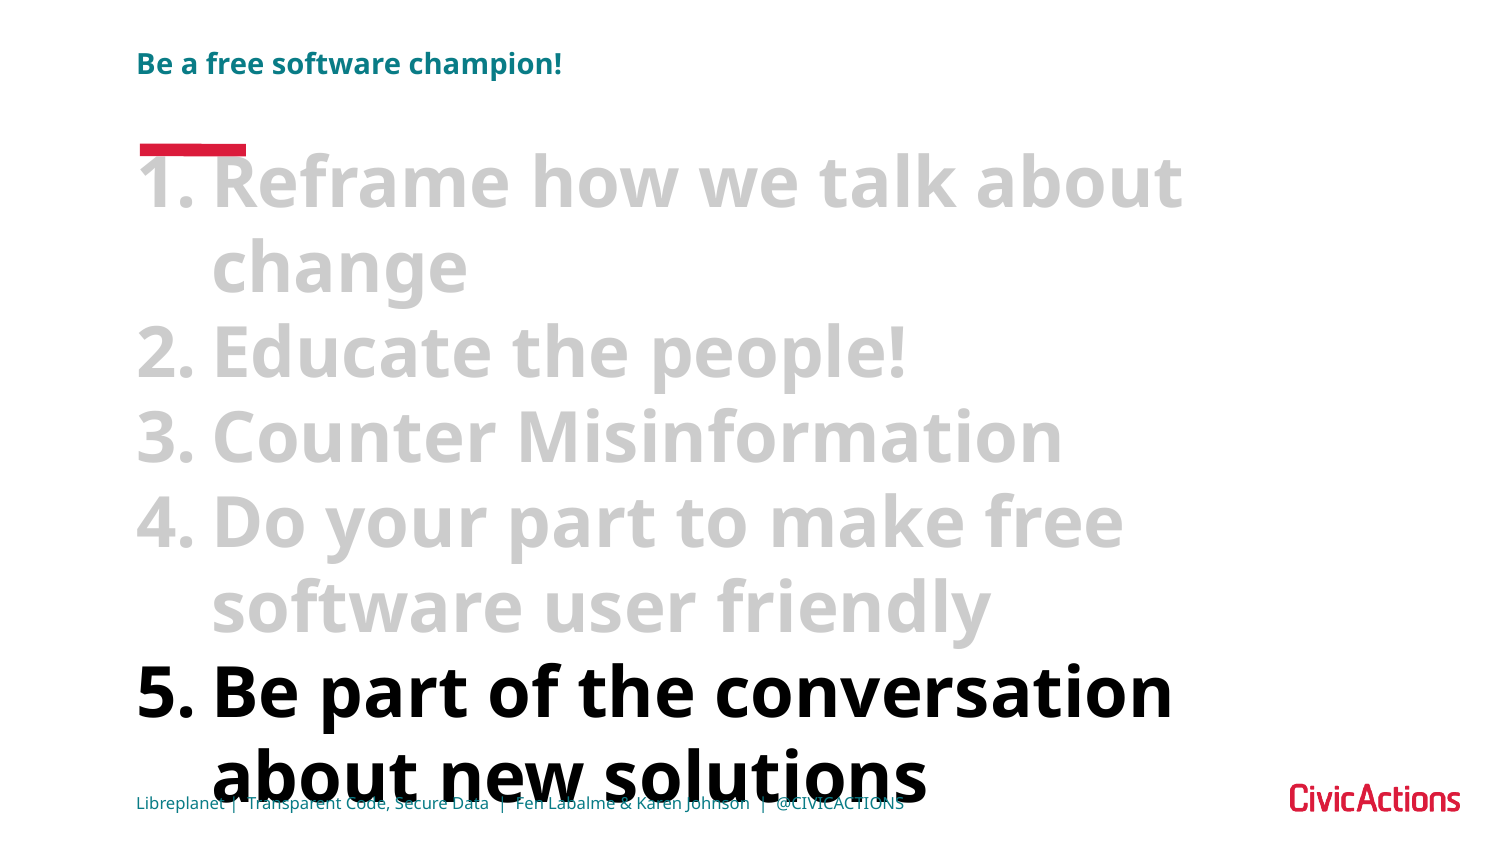

# Be a free software champion!
Reframe how we talk about change
Educate the people!
Counter Misinformation
Do your part to make free software user friendly
Be part of the conversation about new solutions
Libreplanet | Transparent Code, Secure Data | Fen Labalme & Karen Johnson | @CIVICACTIONS